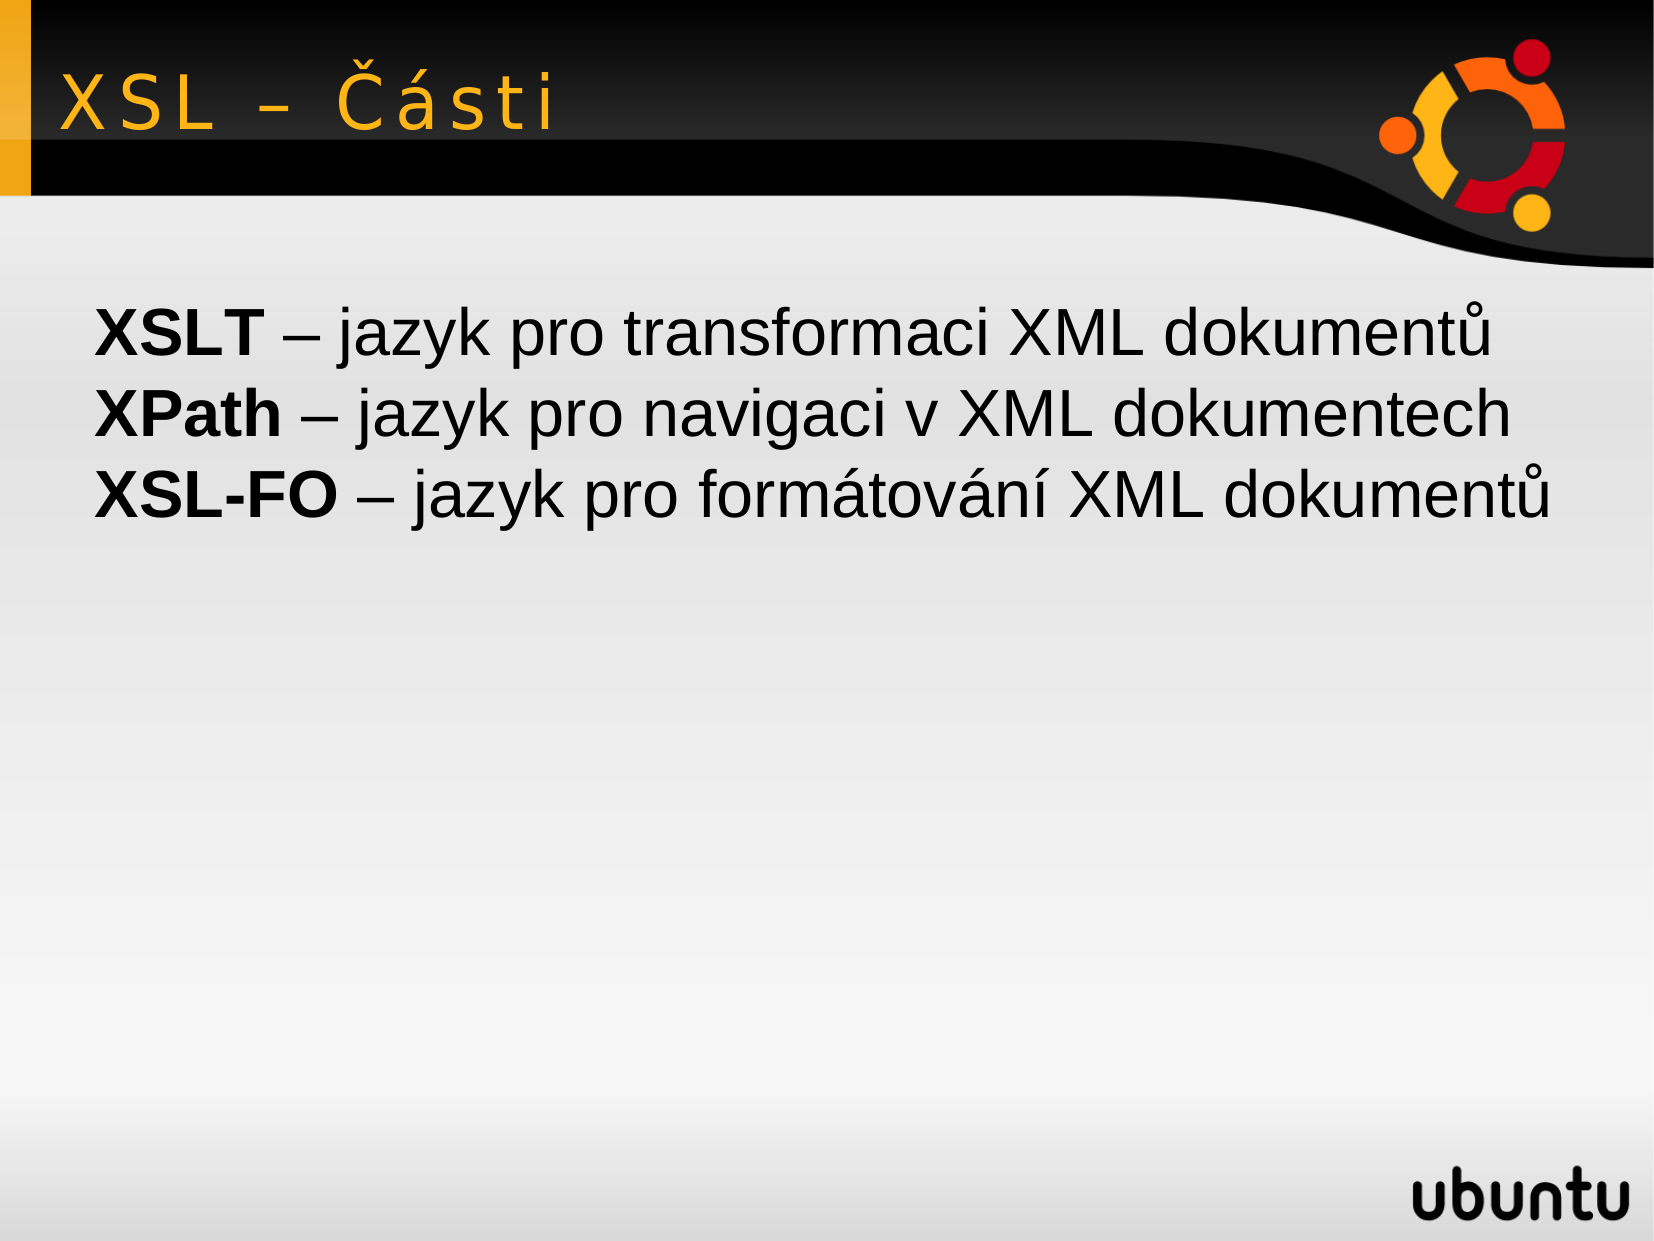

# XSL – Části
XSLT – jazyk pro transformaci XML dokumentů
XPath – jazyk pro navigaci v XML dokumentech
XSL-FO – jazyk pro formátování XML dokumentů